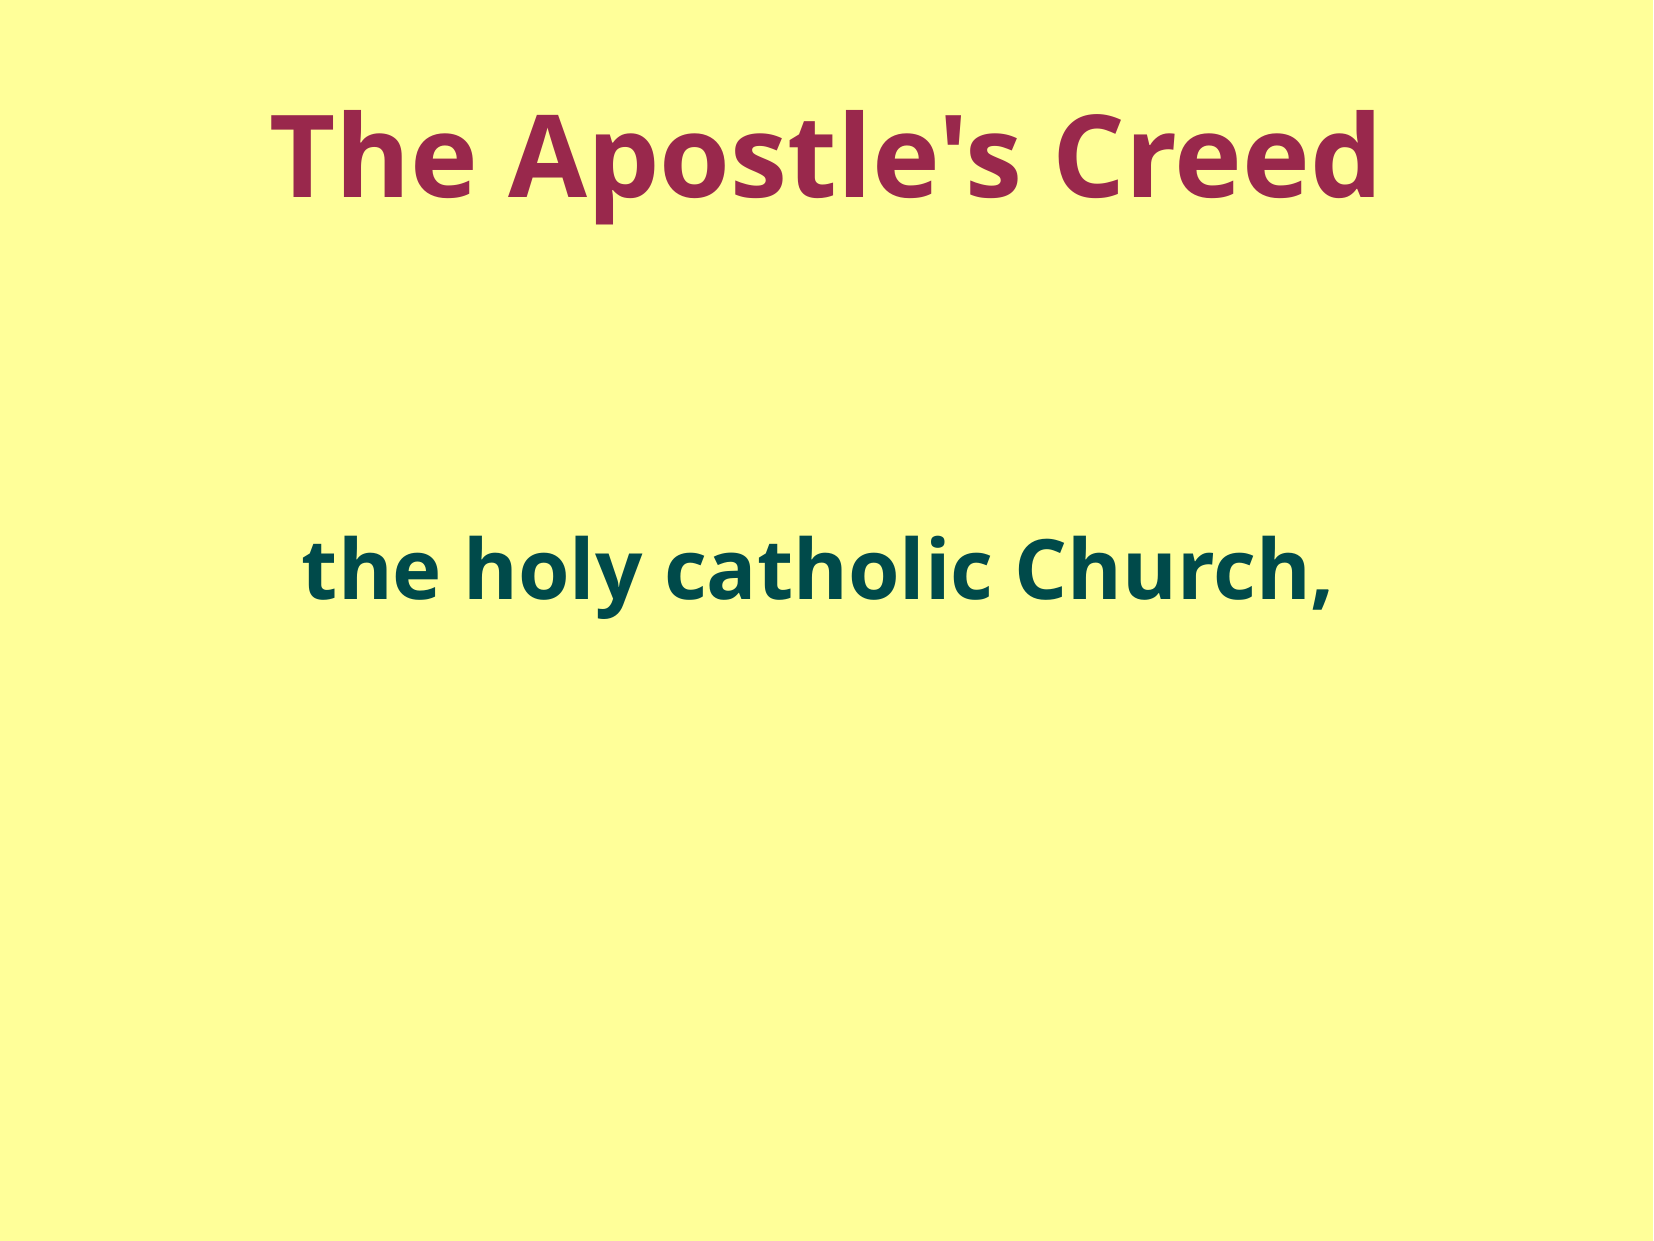

# The Apostle's Creed
the holy catholic Church,